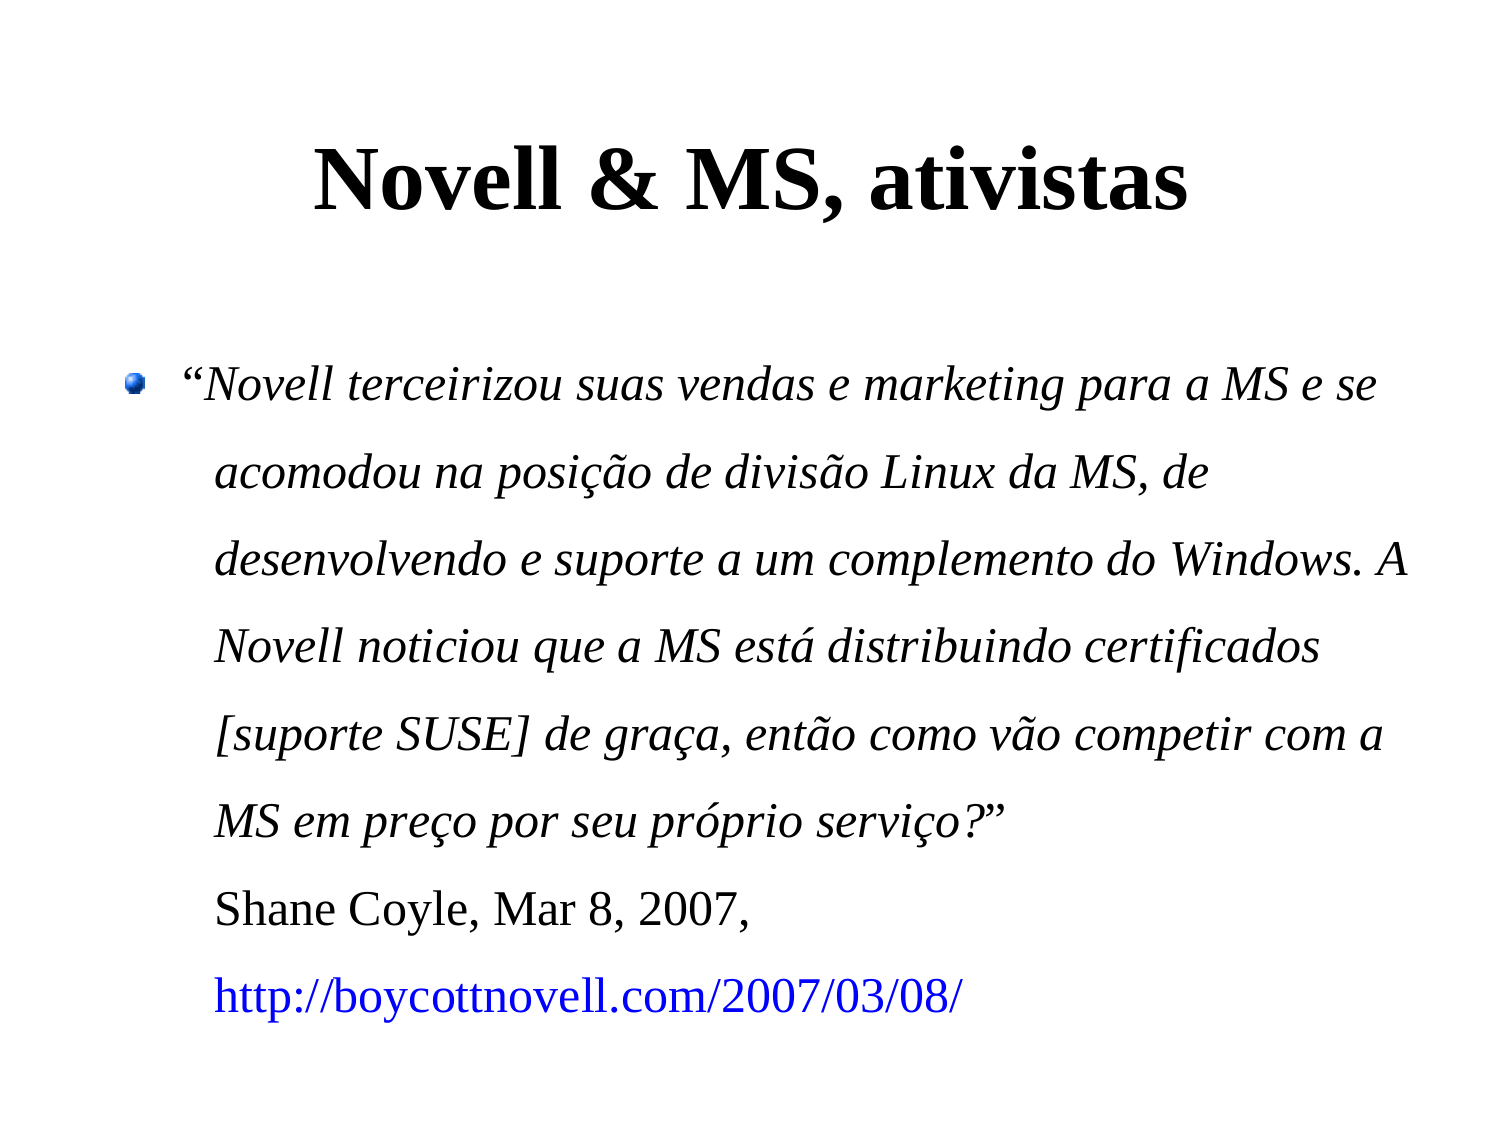

# Novell & MS, ativistas
 “Novell terceirizou suas vendas e marketing para a MS e se acomodou na posição de divisão Linux da MS, de desenvolvendo e suporte a um complemento do Windows. A Novell noticiou que a MS está distribuindo certificados [suporte SUSE] de graça, então como vão competir com a MS em preço por seu próprio serviço?”
Shane Coyle, Mar 8, 2007, http://boycottnovell.com/2007/03/08/